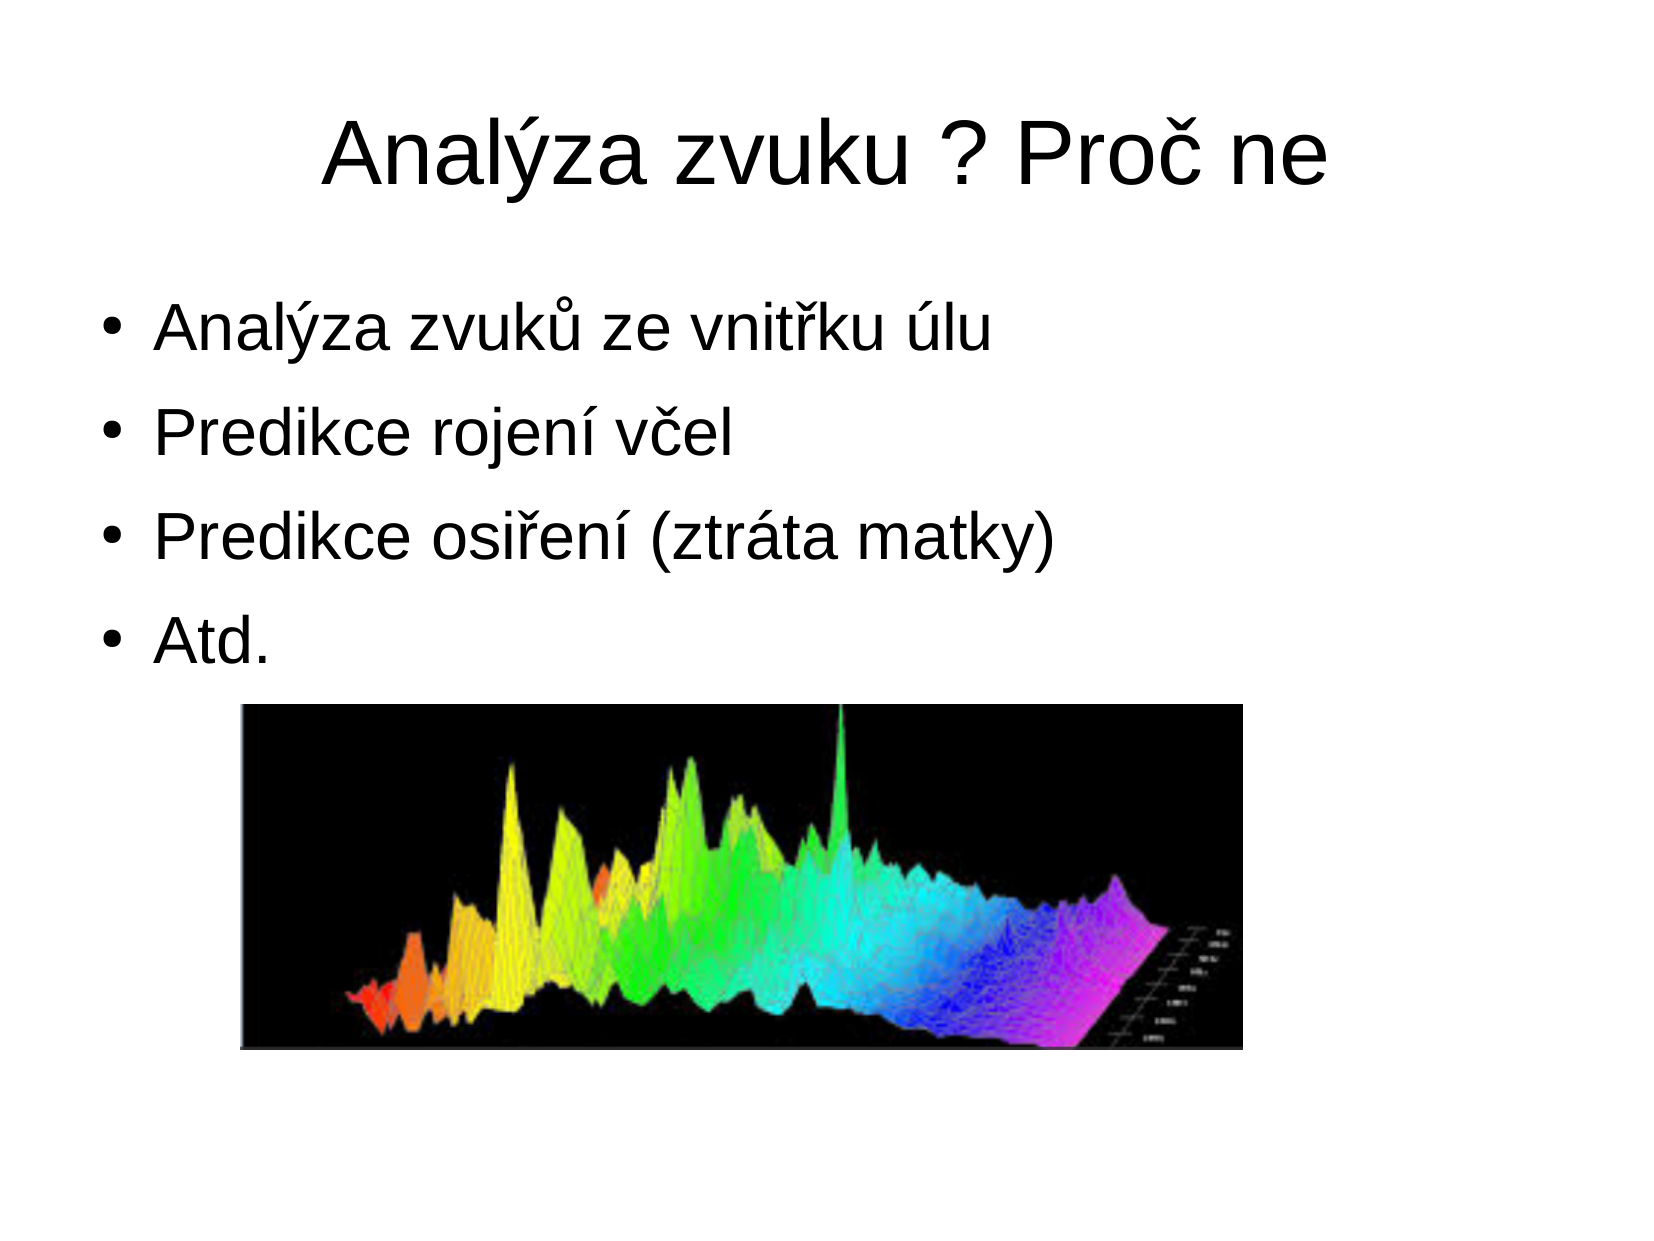

# Analýza zvuku ? Proč ne
Analýza zvuků ze vnitřku úlu
Predikce rojení včel
Predikce osiření (ztráta matky)
Atd.